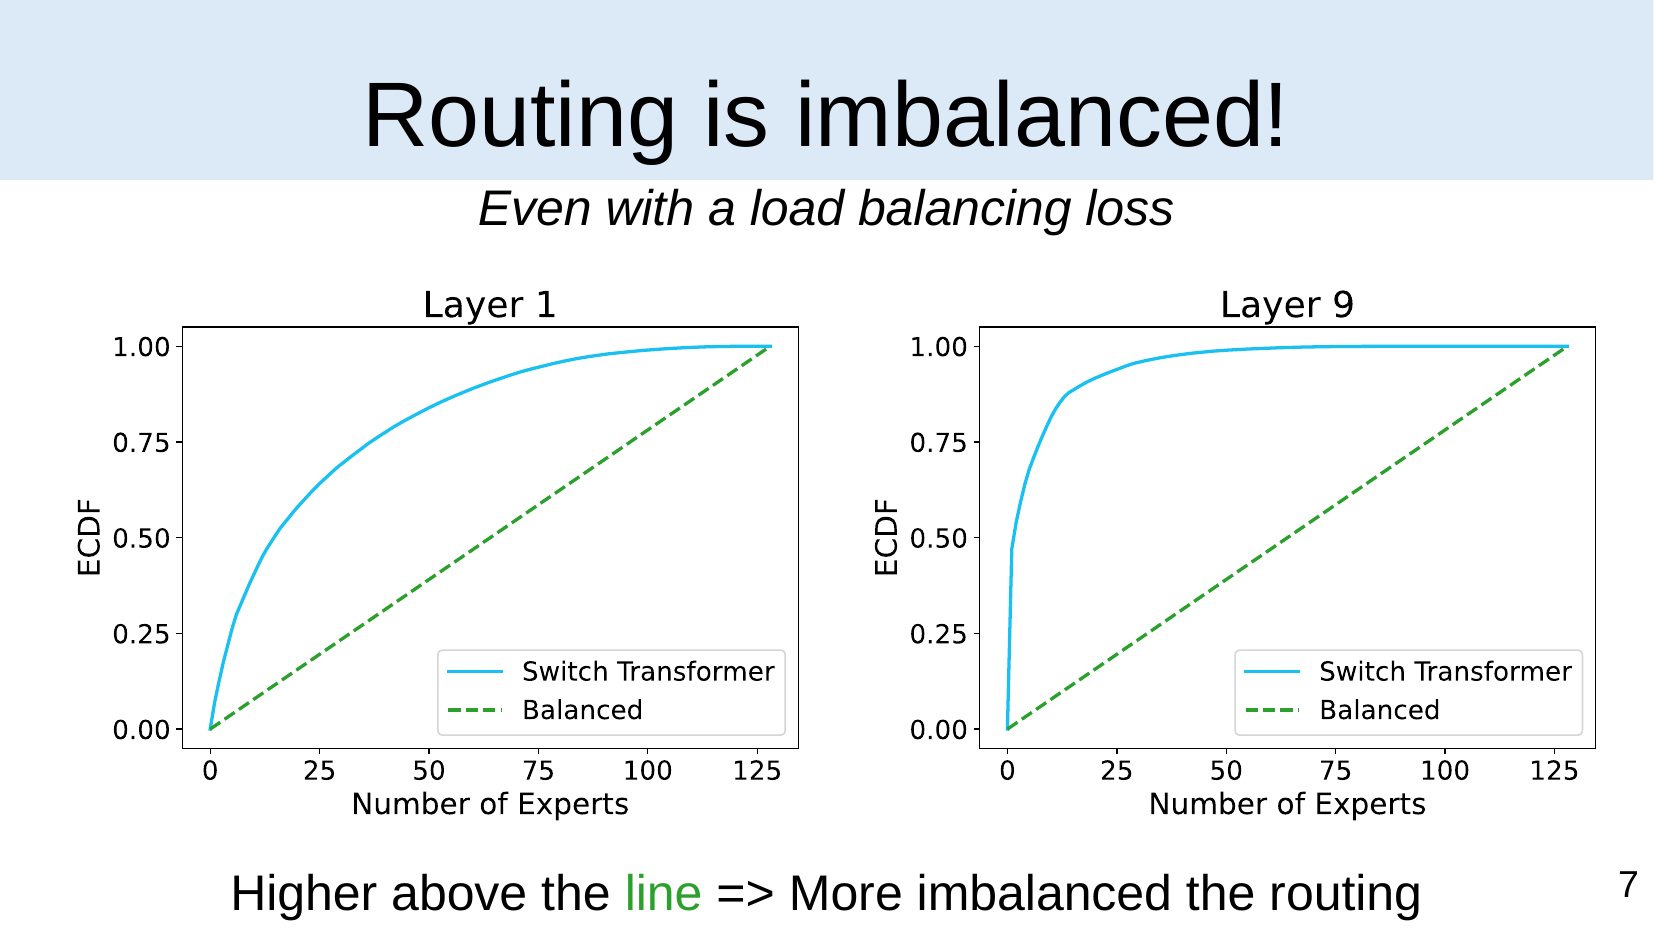

# Routing is imbalanced!
Even with a load balancing loss
Higher above the line => More imbalanced the routing